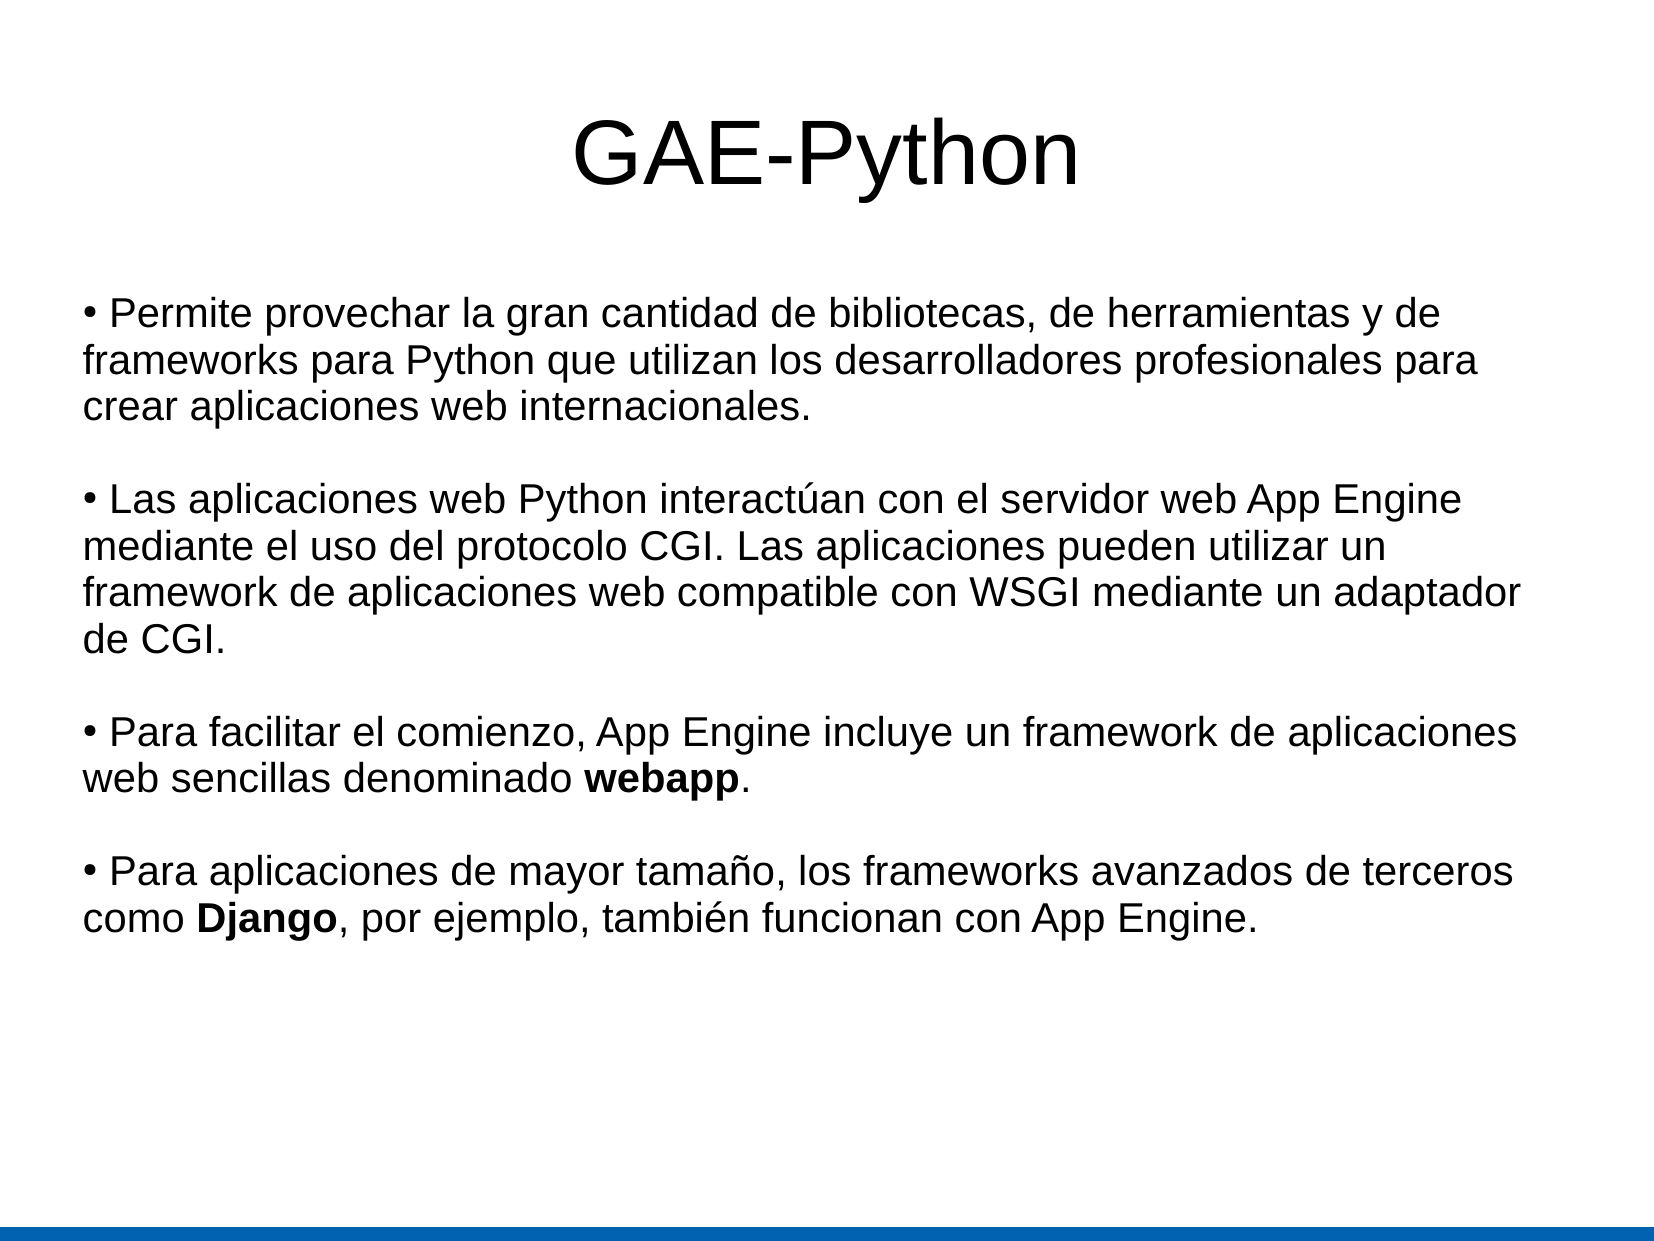

# GAE-Python
 Permite provechar la gran cantidad de bibliotecas, de herramientas y de frameworks para Python que utilizan los desarrolladores profesionales para crear aplicaciones web internacionales.
 Las aplicaciones web Python interactúan con el servidor web App Engine mediante el uso del protocolo CGI. Las aplicaciones pueden utilizar un framework de aplicaciones web compatible con WSGI mediante un adaptador de CGI.
 Para facilitar el comienzo, App Engine incluye un framework de aplicaciones web sencillas denominado webapp.
 Para aplicaciones de mayor tamaño, los frameworks avanzados de terceros como Django, por ejemplo, también funcionan con App Engine.